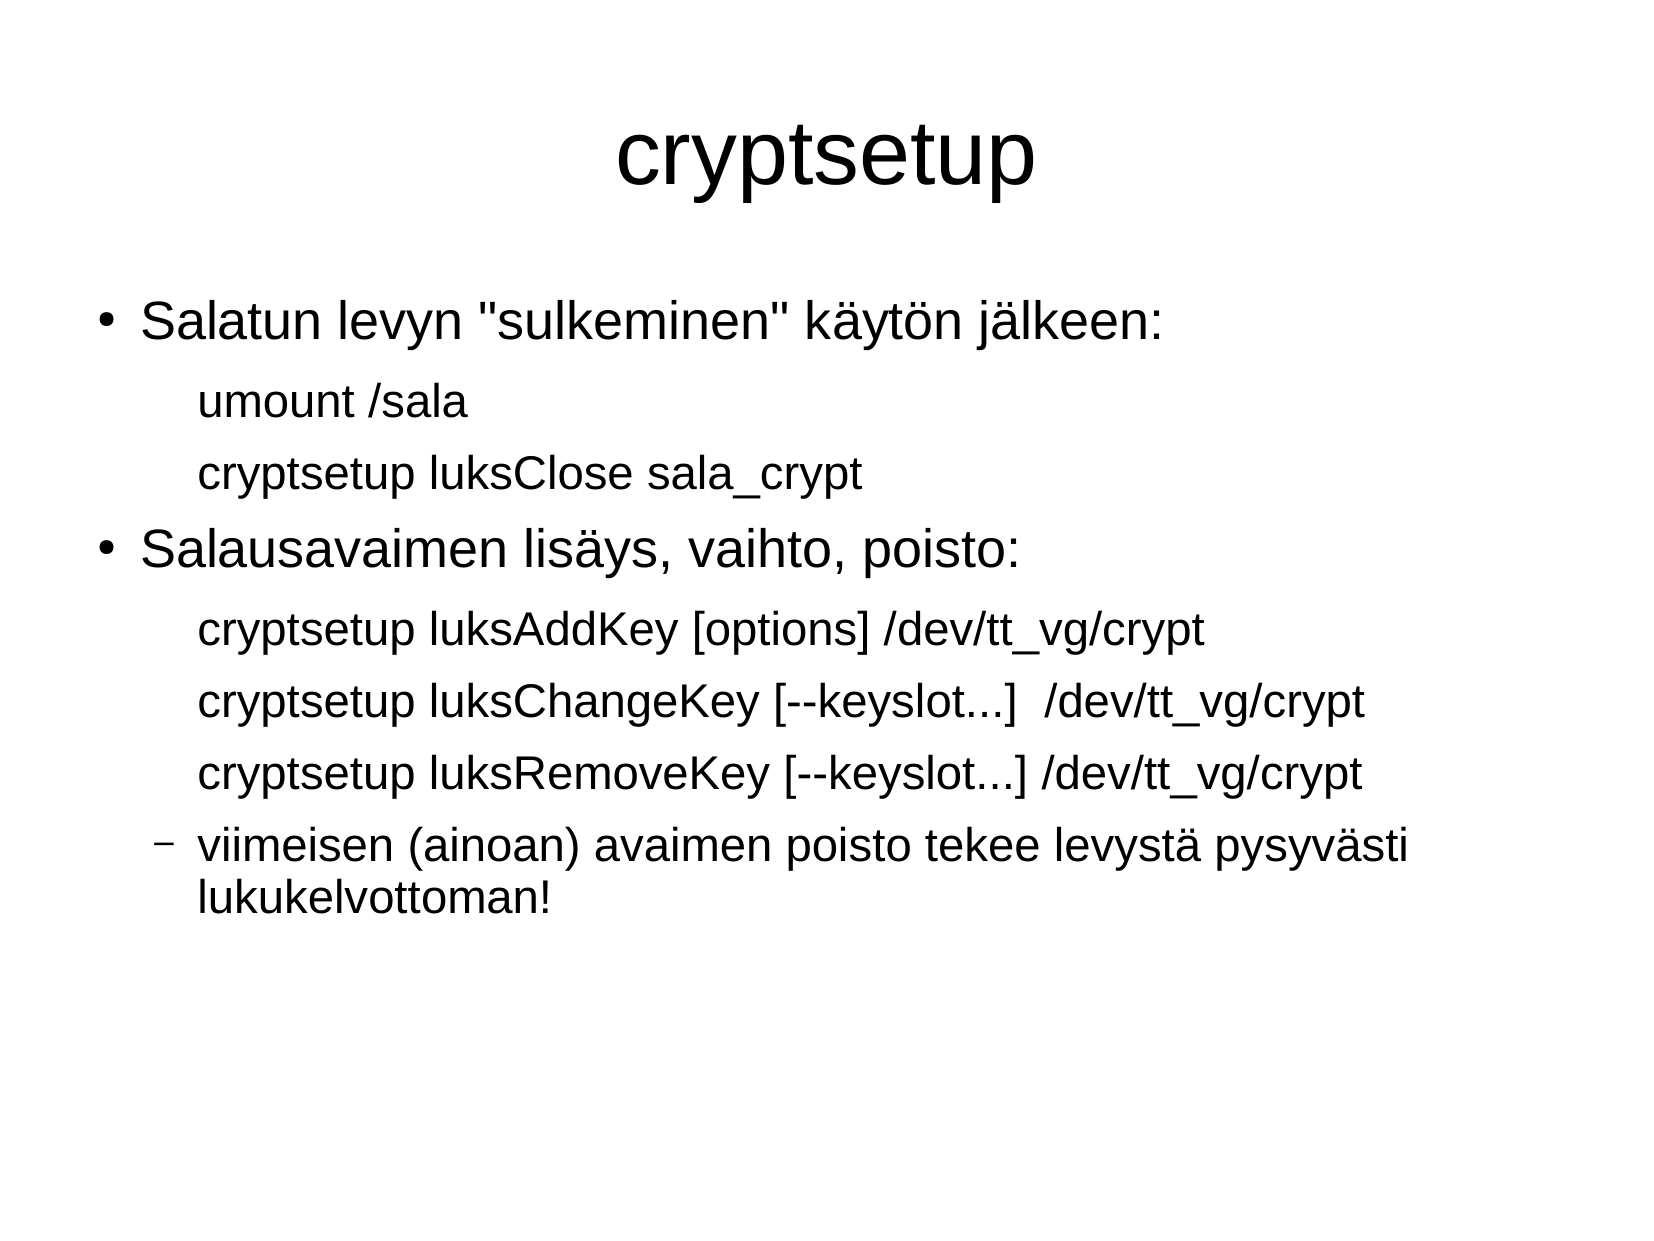

# cryptsetup
Salatun levyn "sulkeminen" käytön jälkeen:
umount /sala
cryptsetup luksClose sala_crypt
Salausavaimen lisäys, vaihto, poisto:
cryptsetup luksAddKey [options] /dev/tt_vg/crypt
cryptsetup luksChangeKey [--keyslot...] /dev/tt_vg/crypt
cryptsetup luksRemoveKey [--keyslot...] /dev/tt_vg/crypt
viimeisen (ainoan) avaimen poisto tekee levystä pysyvästi lukukelvottoman!